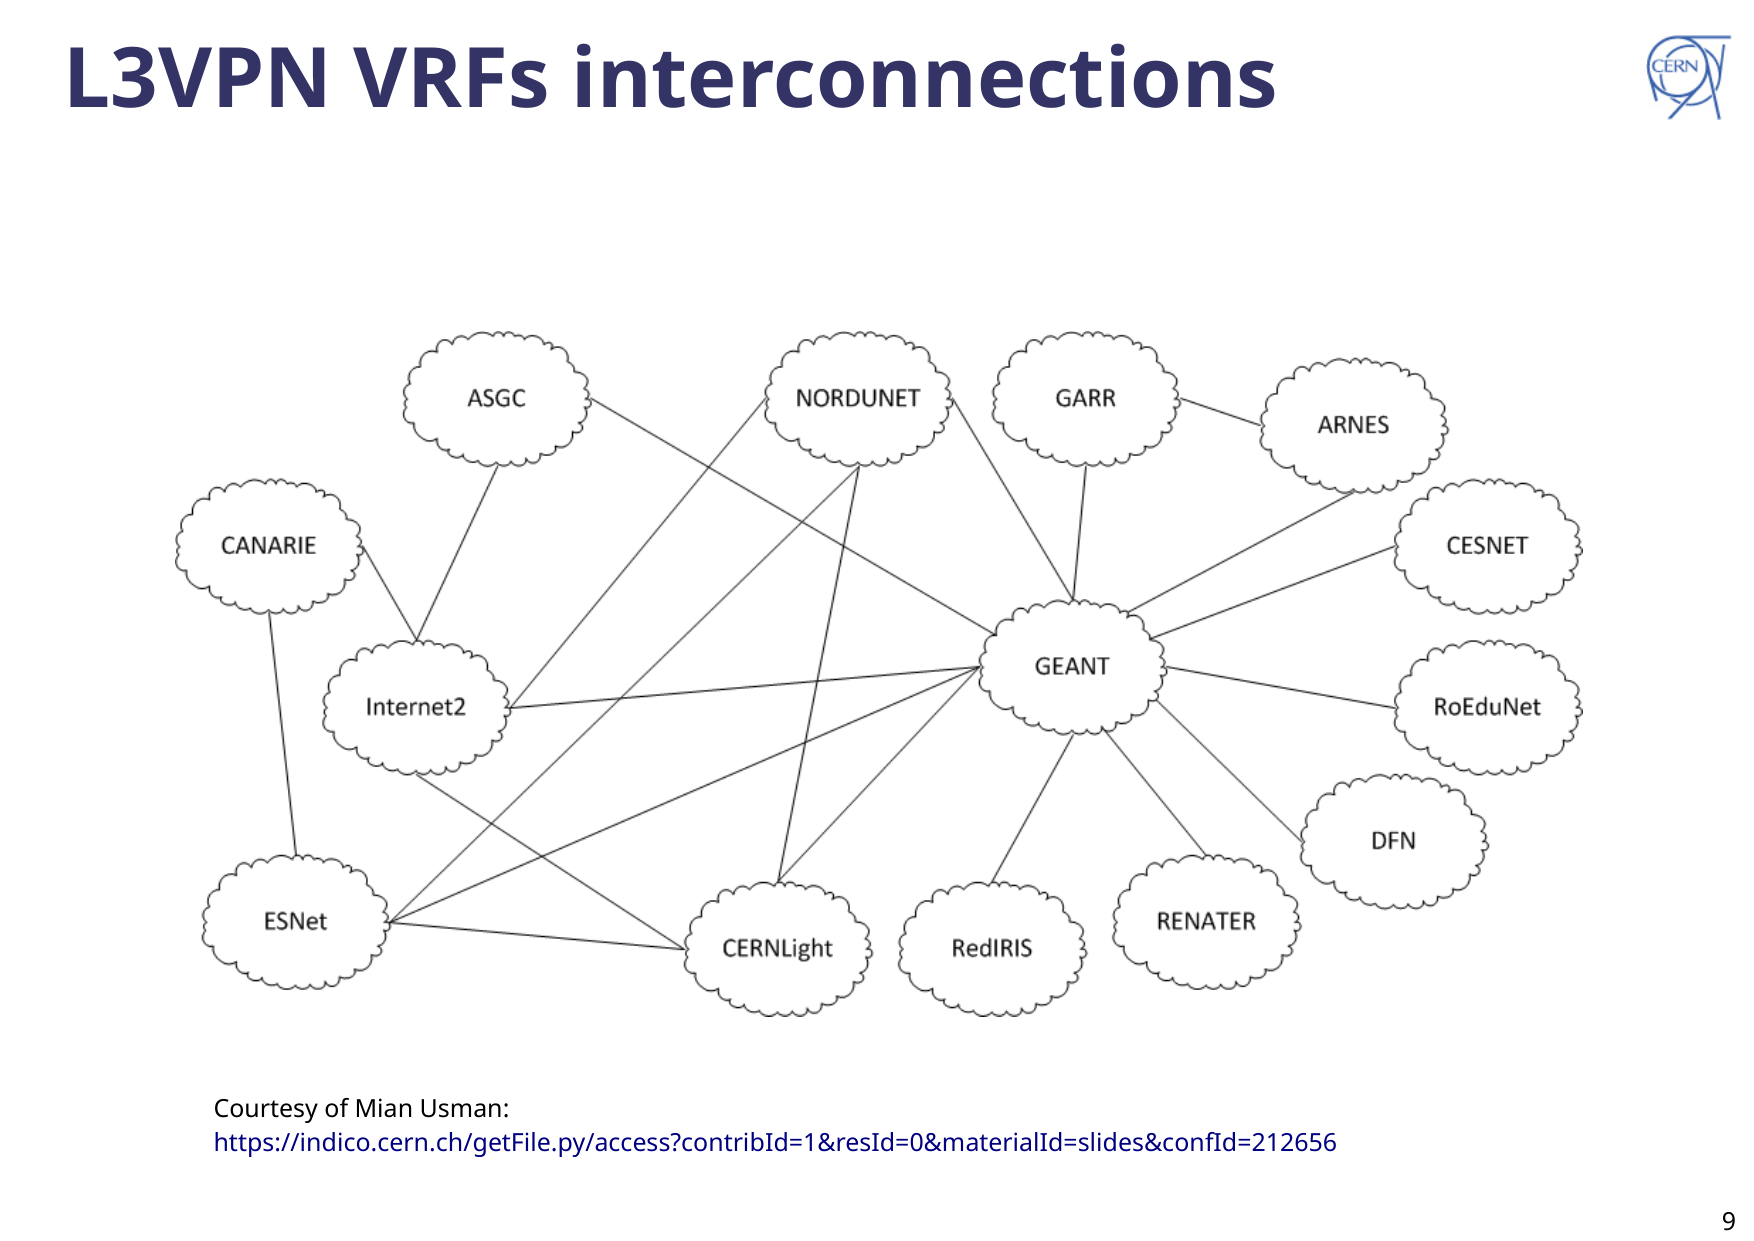

# L3VPN VRFs interconnections
Courtesy of Mian Usman: https://indico.cern.ch/getFile.py/access?contribId=1&resId=0&materialId=slides&confId=212656
9